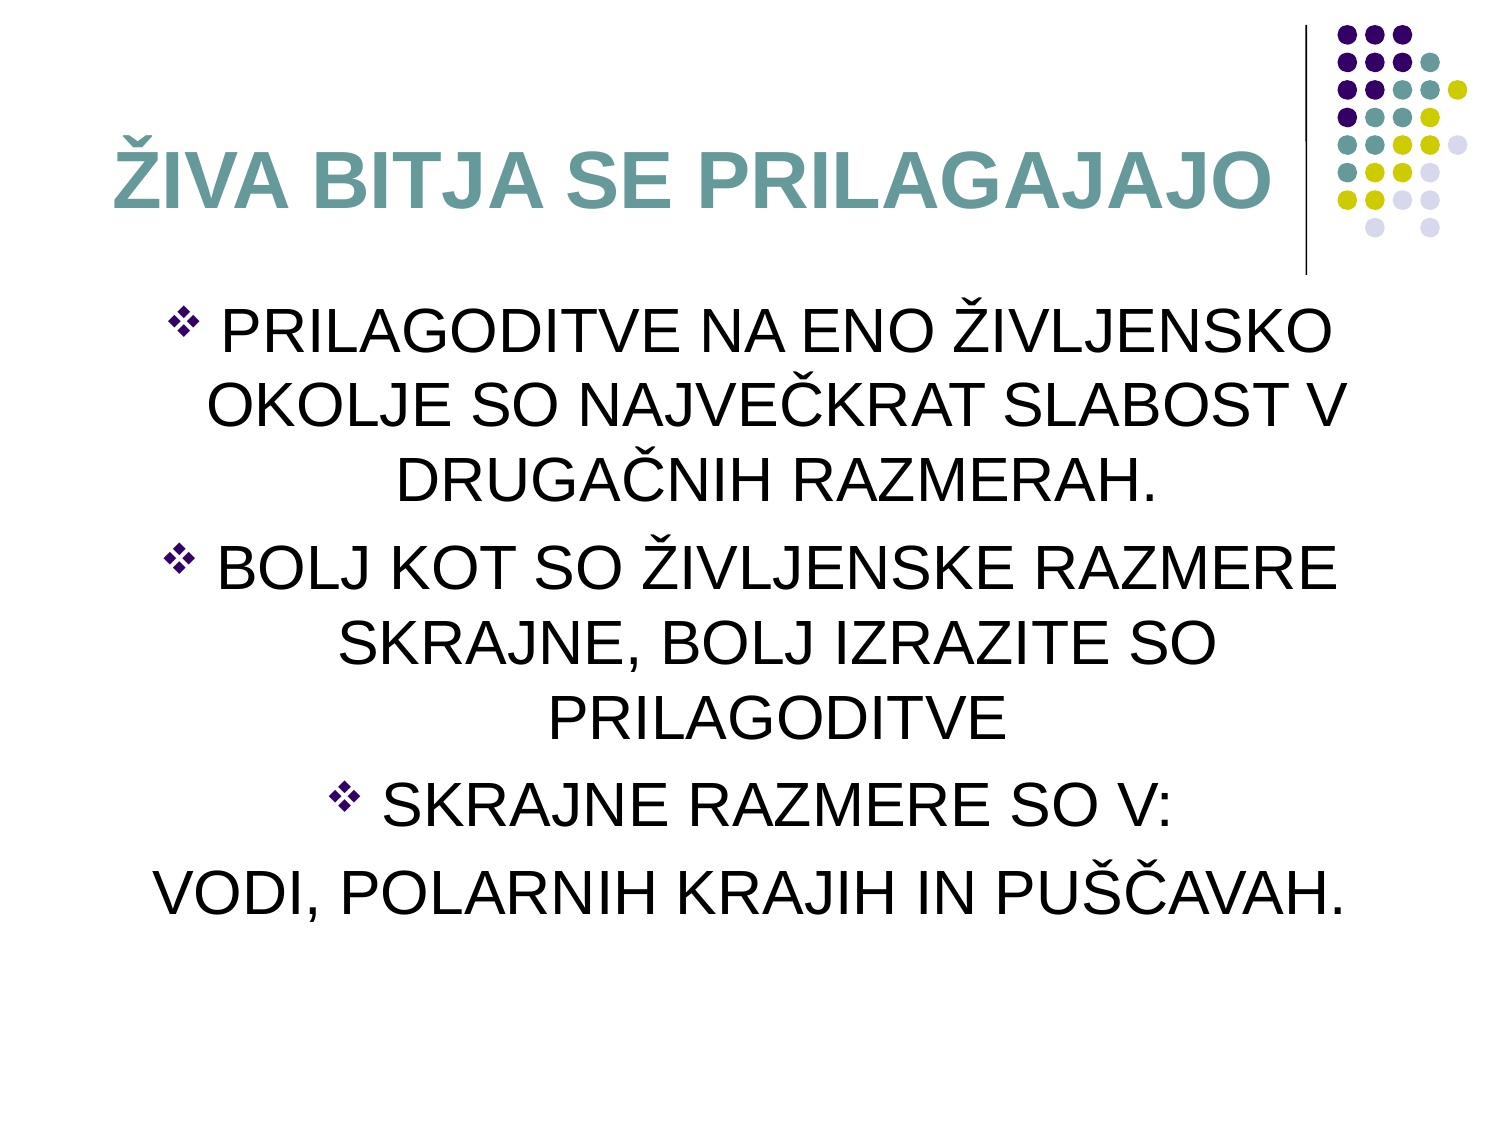

# ŽIVA BITJA SE PRILAGAJAJO
PRILAGODITVE NA ENO ŽIVLJENSKO OKOLJE SO NAJVEČKRAT SLABOST V DRUGAČNIH RAZMERAH.
BOLJ KOT SO ŽIVLJENSKE RAZMERE SKRAJNE, BOLJ IZRAZITE SO PRILAGODITVE
SKRAJNE RAZMERE SO V:
VODI, POLARNIH KRAJIH IN PUŠČAVAH.